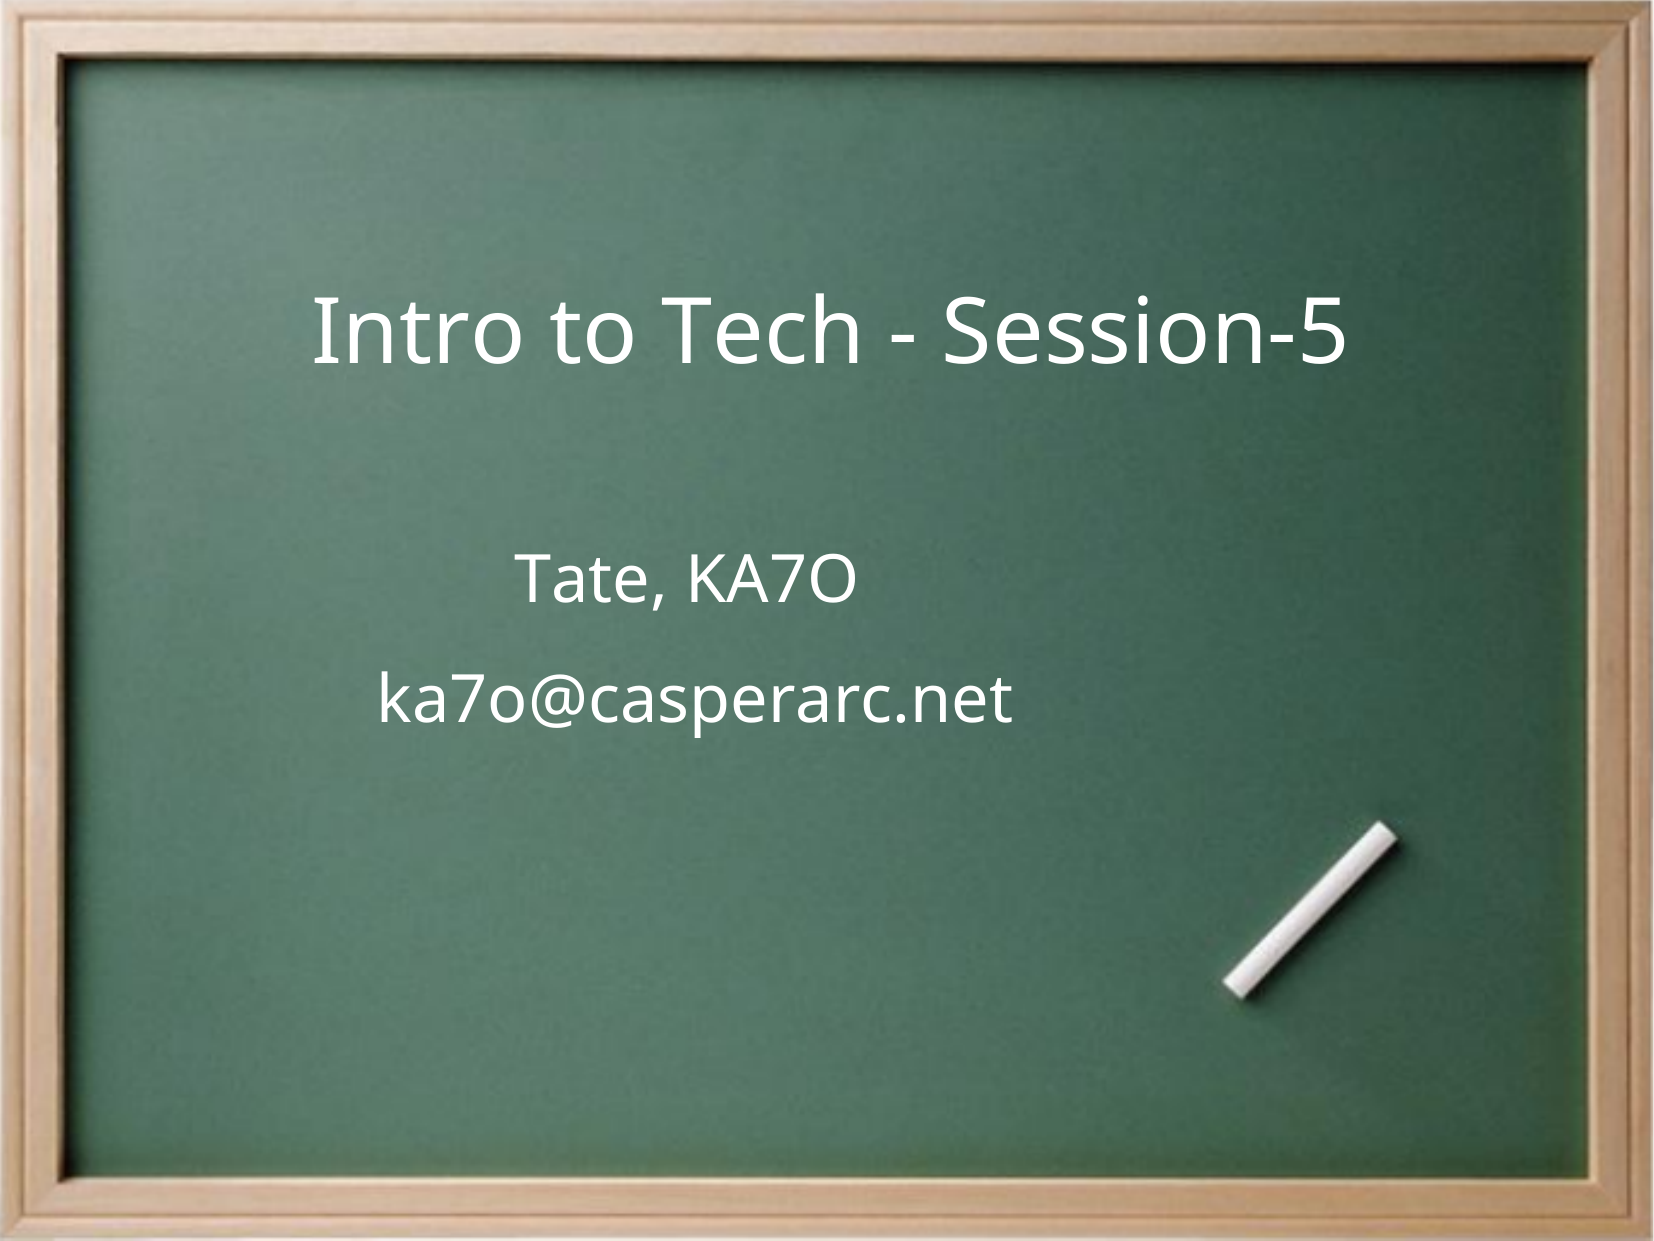

# Intro to Tech - Session-5
 Tate, KA7O
 ka7o@casperarc.net